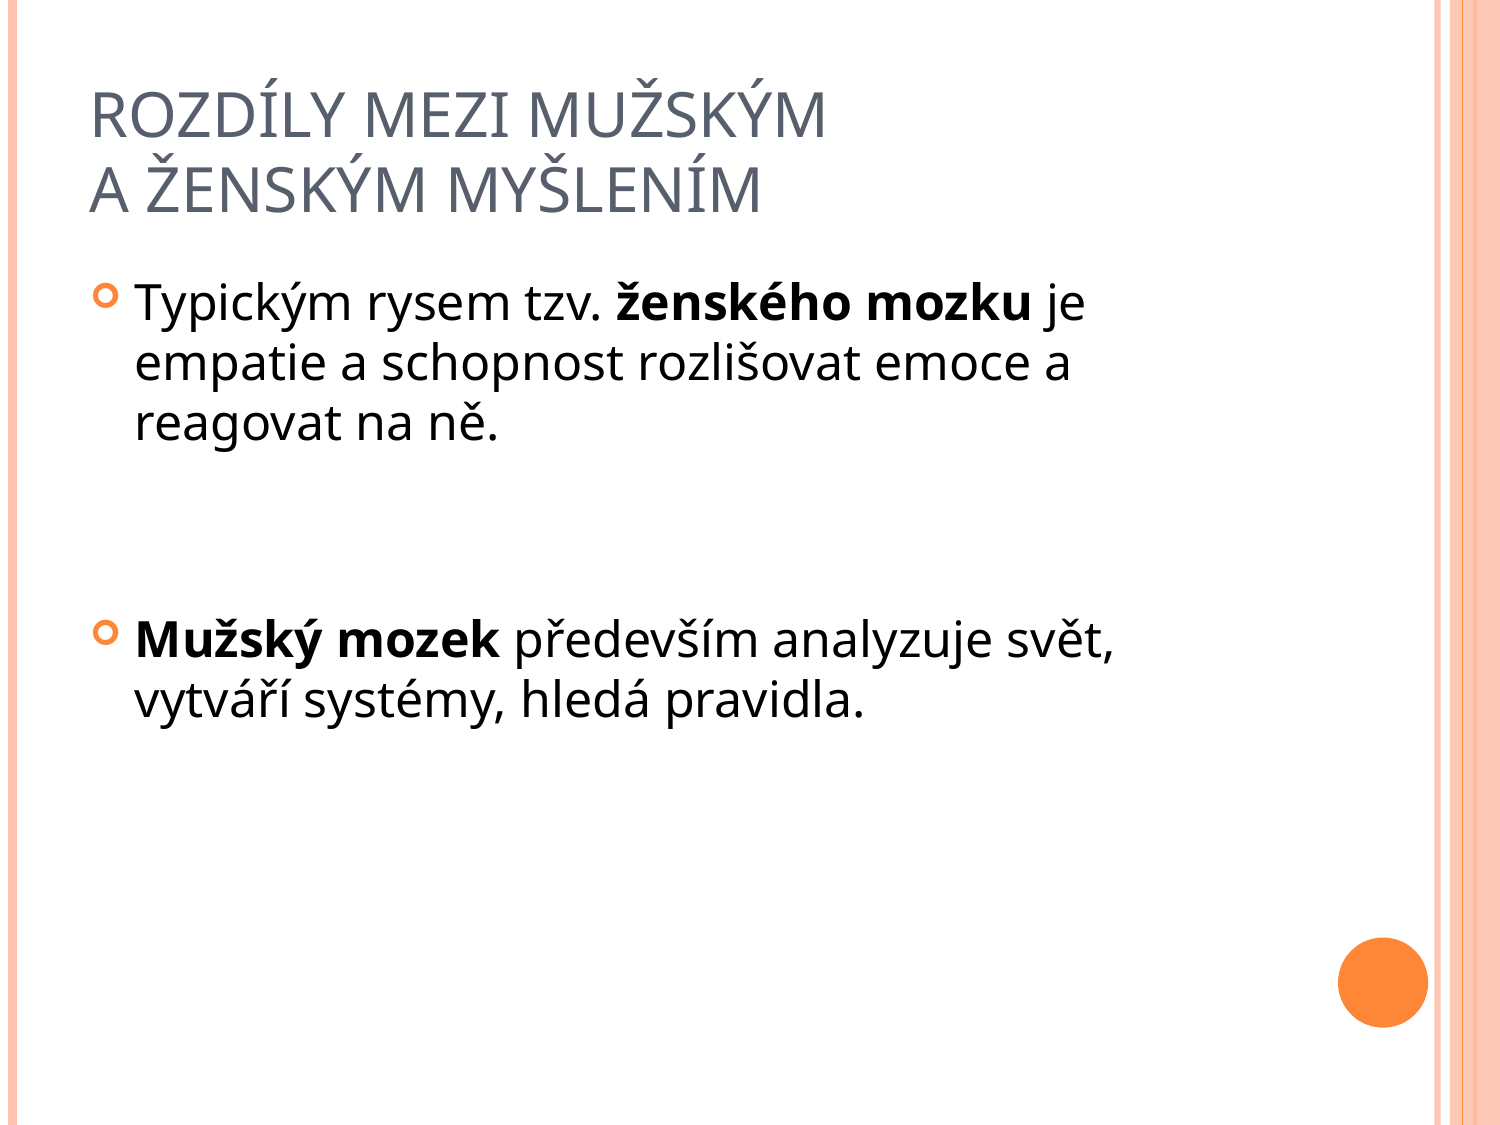

# ROZDÍLY MEZI MUŽSKÝM A ŽENSKÝM MYŠLENÍM
Typickým rysem tzv. ženského mozku je empatie a schopnost rozlišovat emoce a reagovat na ně.
Mužský mozek především analyzuje svět, vytváří systémy, hledá pravidla.